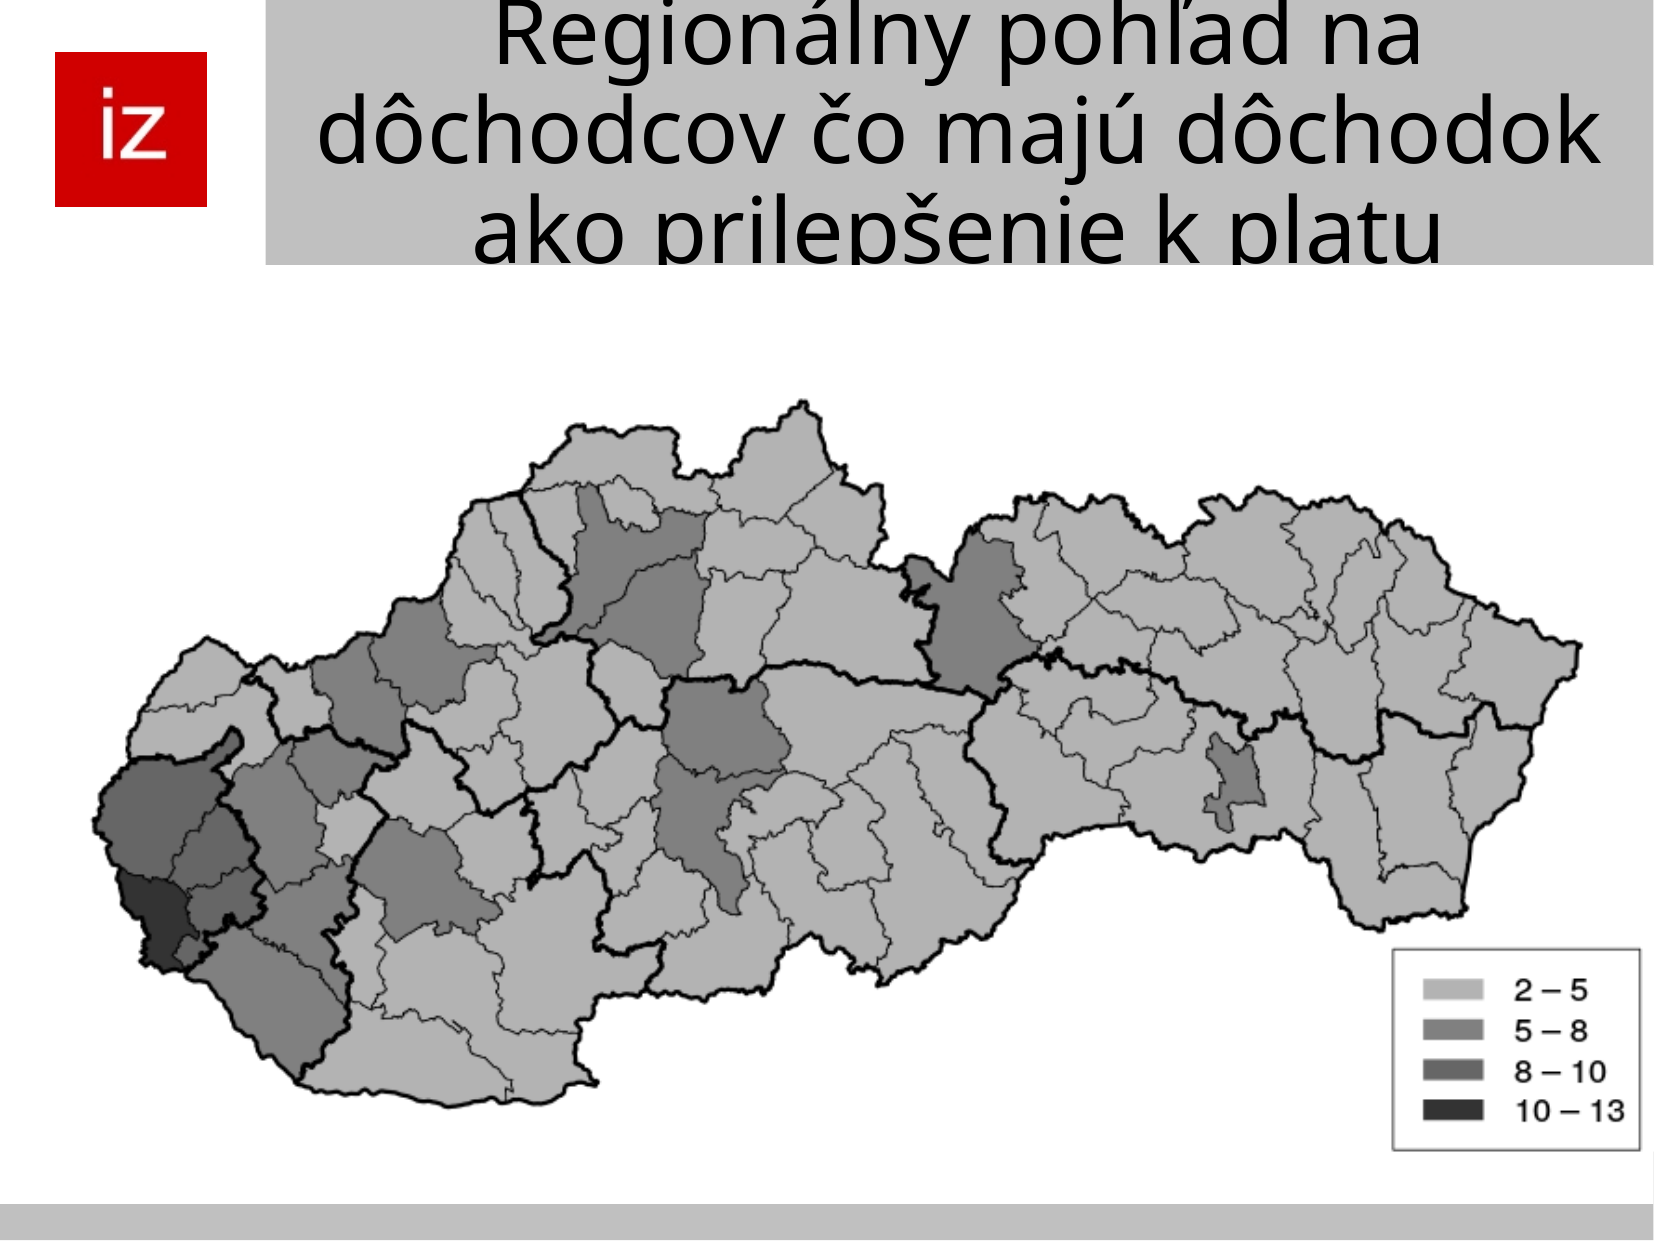

# Regionálny pohľad na dôchodcov čo majú dôchodok ako prilepšenie k platu